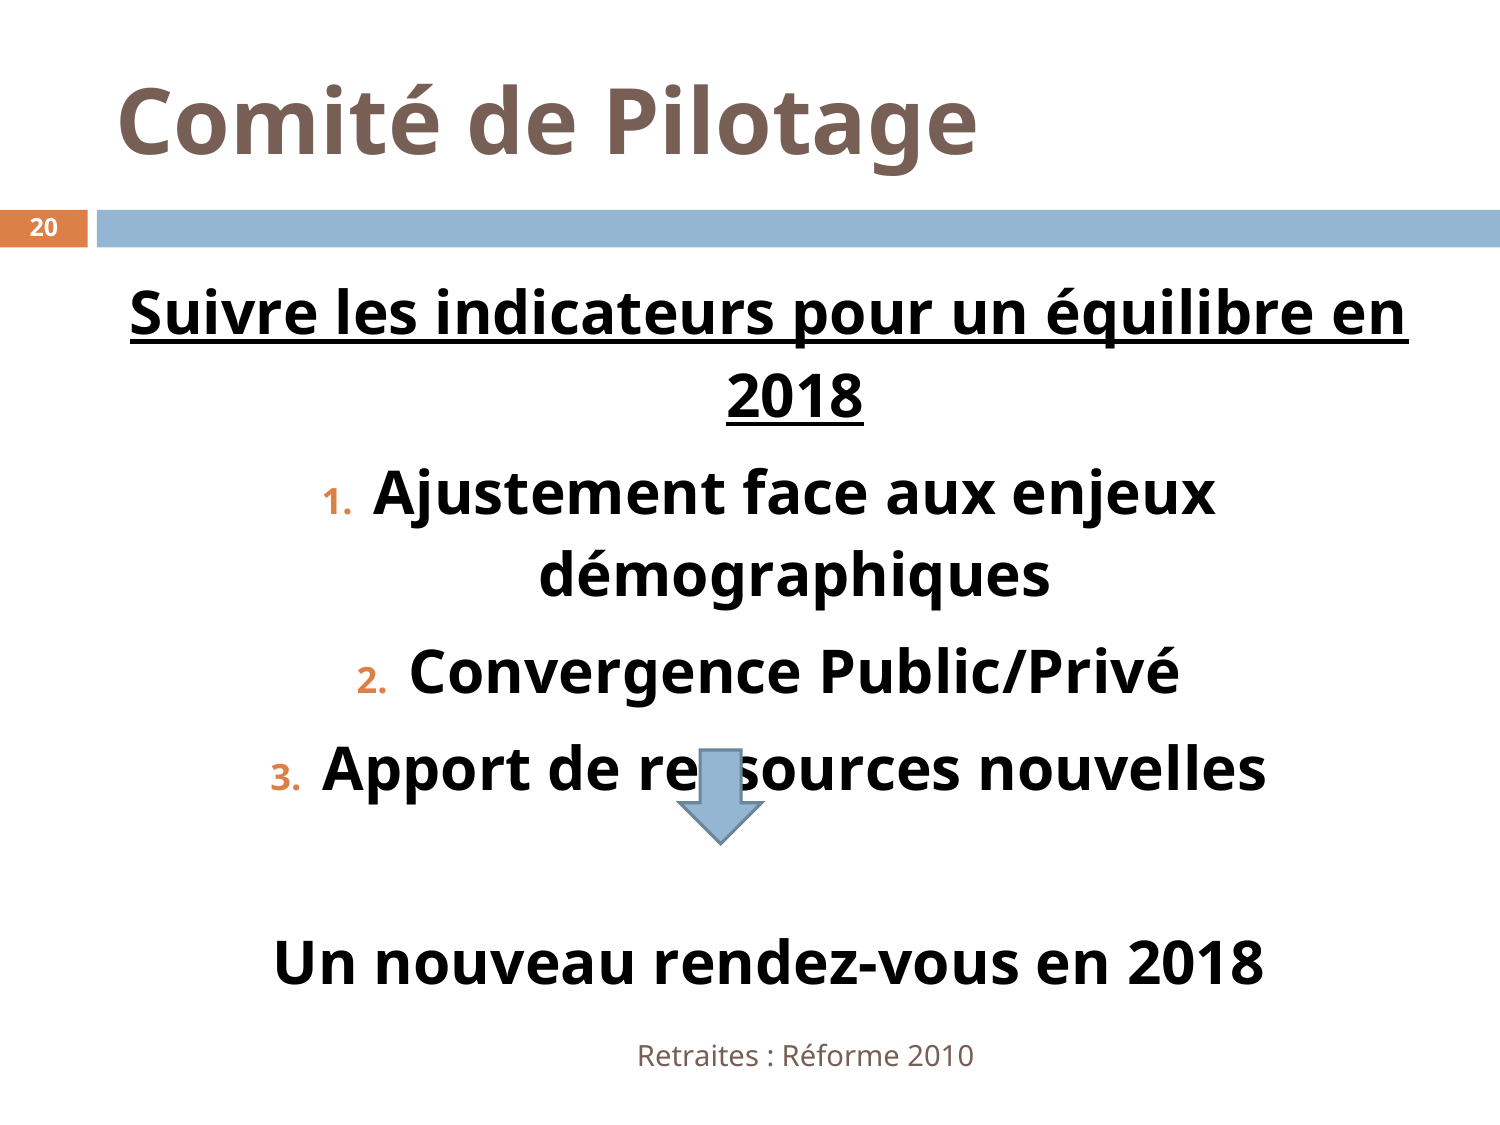

# Comité de Pilotage
Suivre les indicateurs pour un équilibre en 2018
Ajustement face aux enjeux démographiques
Convergence Public/Privé
Apport de ressources nouvelles
Un nouveau rendez-vous en 2018
Retraites : Réforme 2010